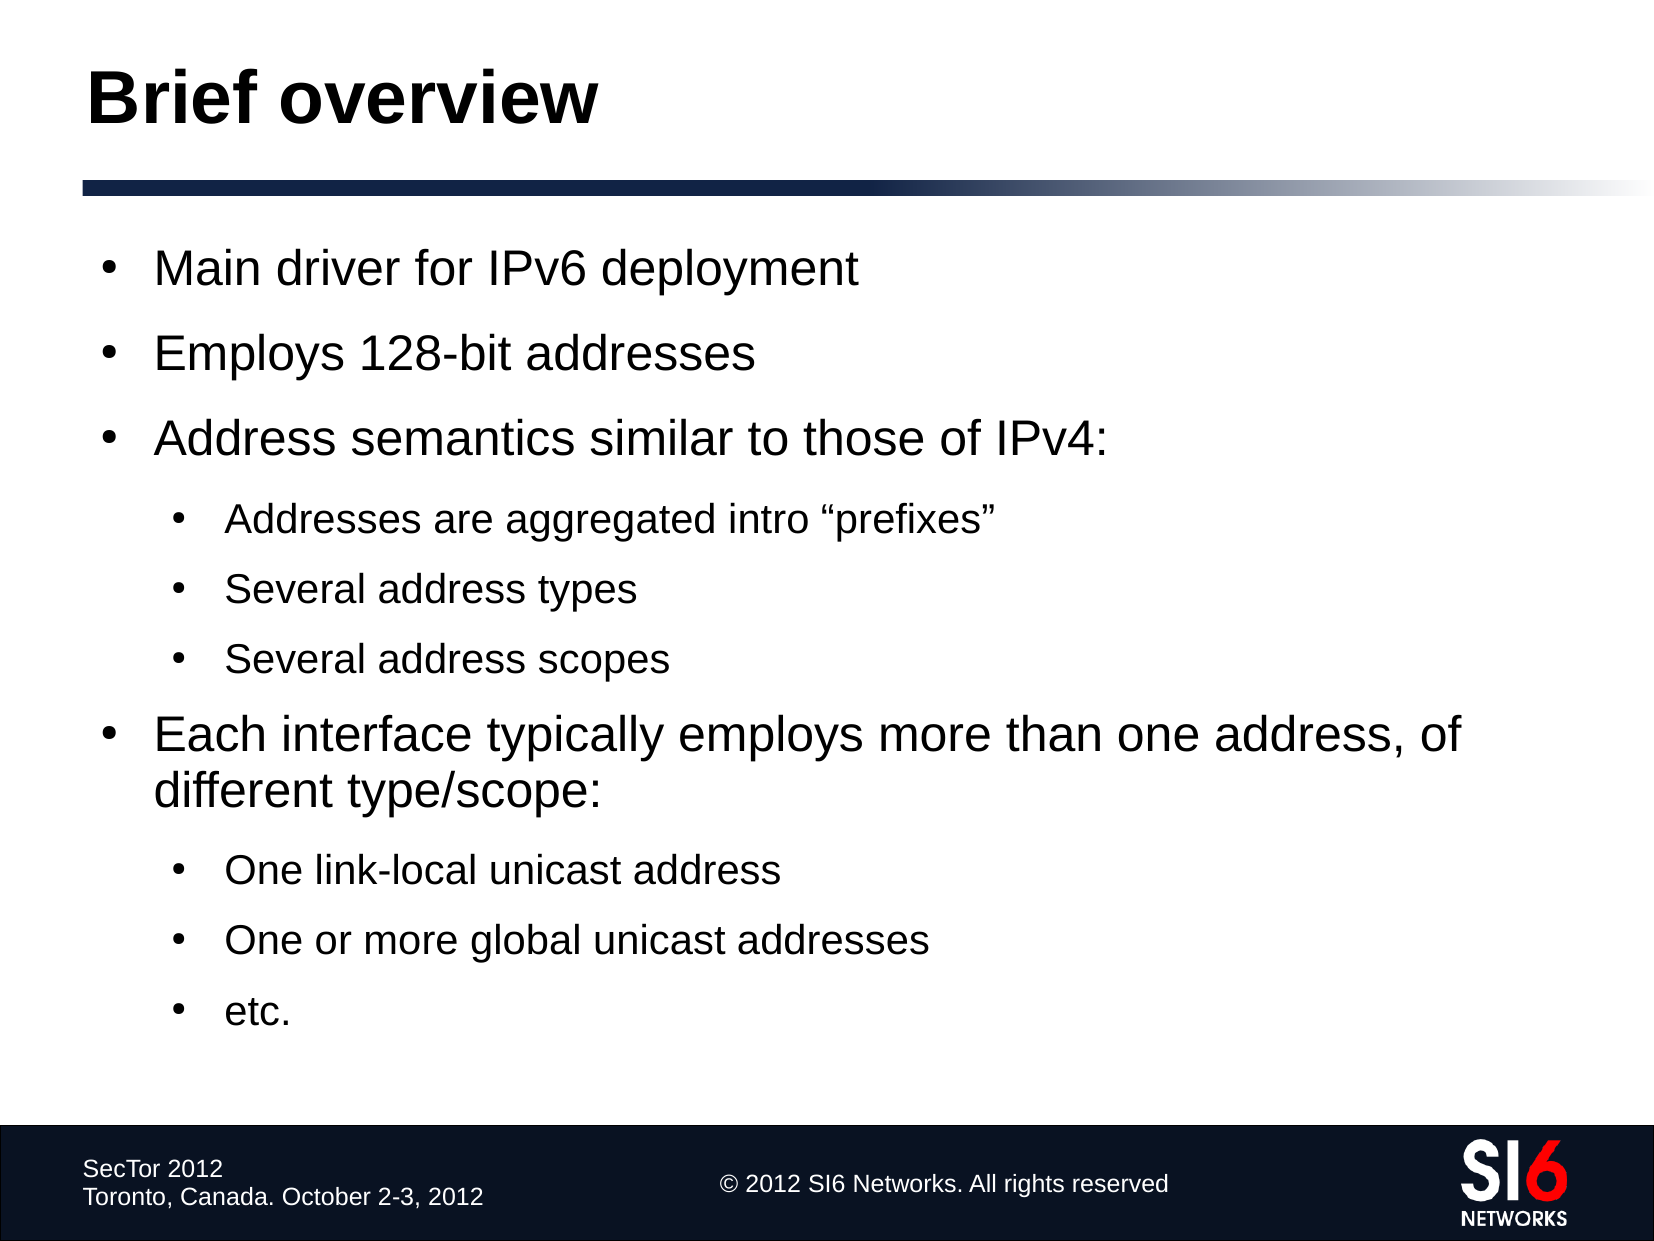

# Brief overview
Main driver for IPv6 deployment
Employs 128-bit addresses
Address semantics similar to those of IPv4:
Addresses are aggregated intro “prefixes”
Several address types
Several address scopes
Each interface typically employs more than one address, of different type/scope:
One link-local unicast address
One or more global unicast addresses
etc.